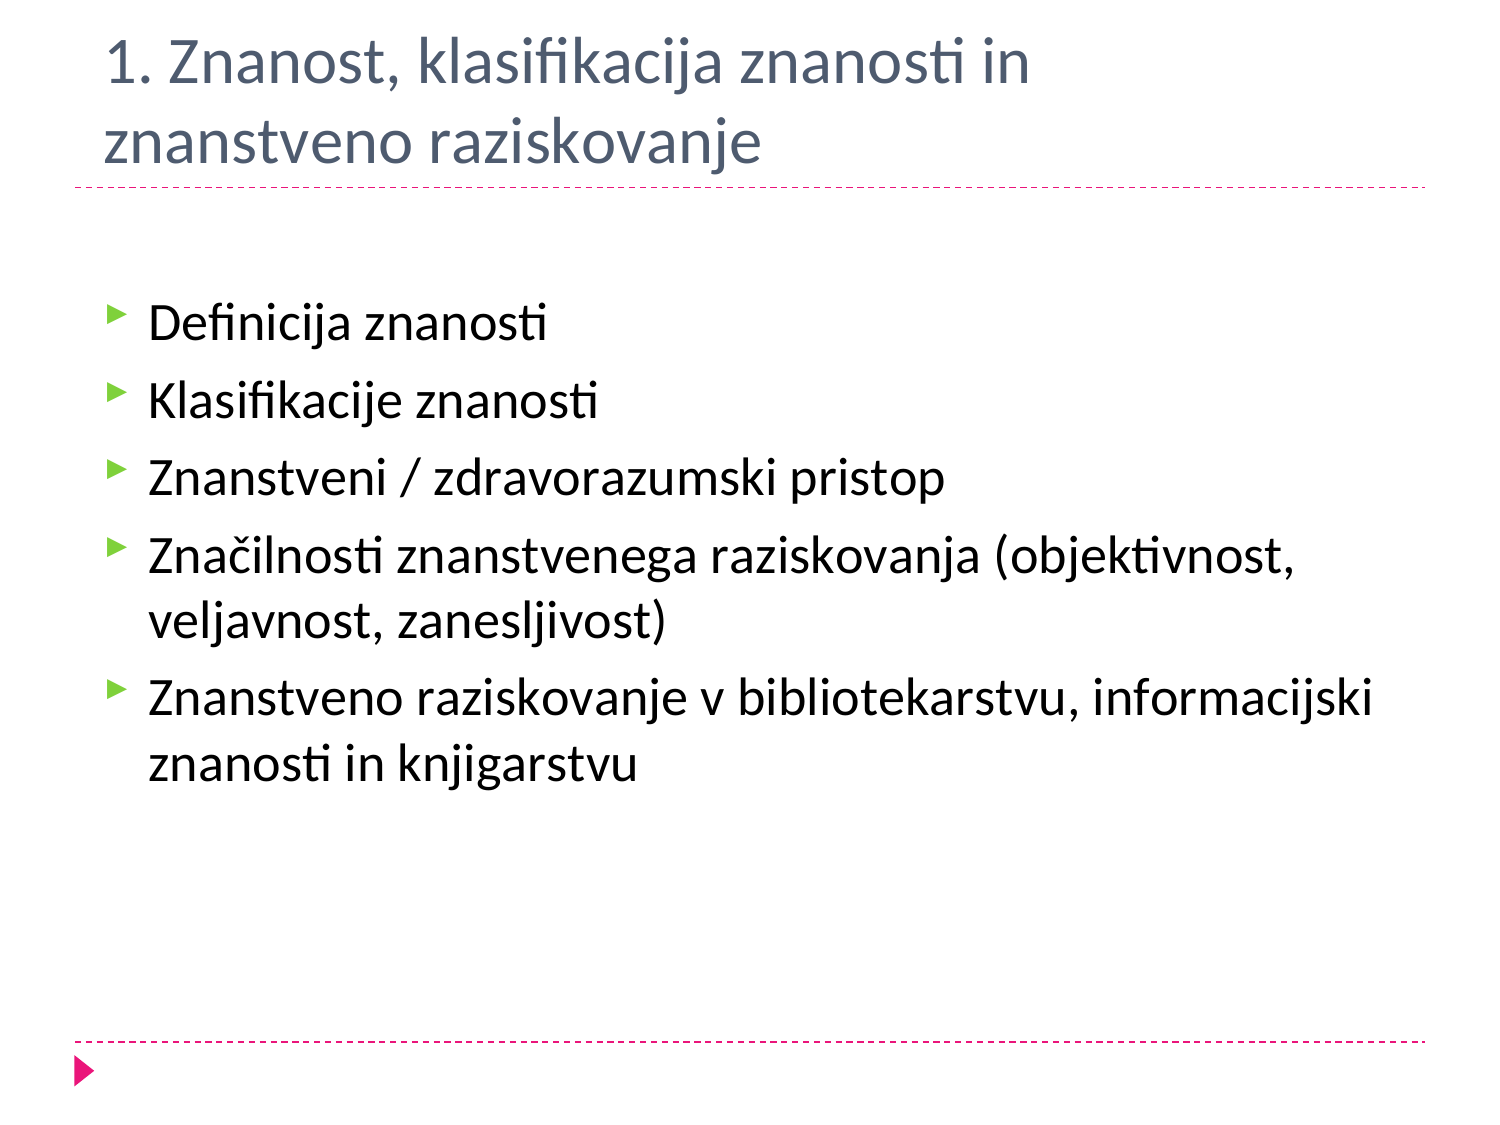

# 1. Znanost, klasifikacija znanosti in znanstveno raziskovanje
Definicija znanosti
Klasifikacije znanosti
Znanstveni / zdravorazumski pristop
Značilnosti znanstvenega raziskovanja (objektivnost, veljavnost, zanesljivost)
Znanstveno raziskovanje v bibliotekarstvu, informacijski znanosti in knjigarstvu